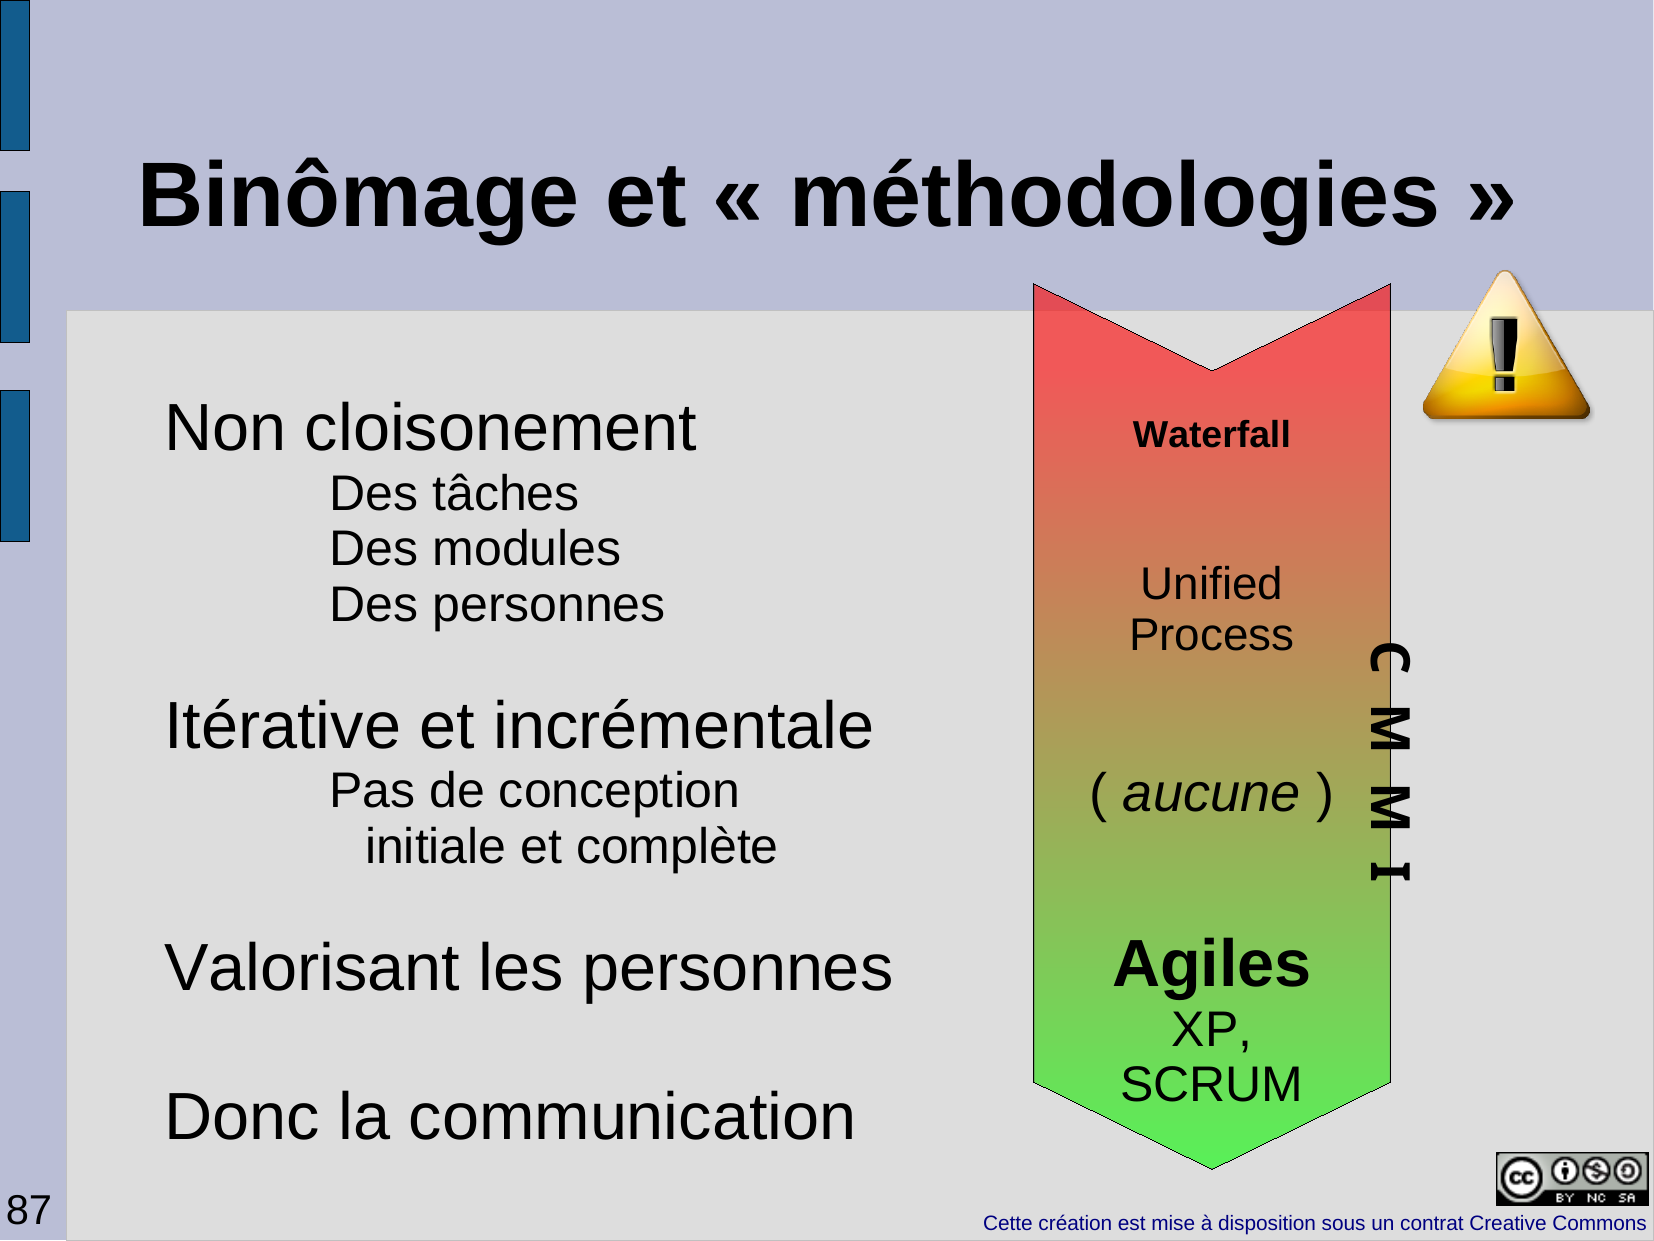

# Binômage et « méthodologies »
Non cloisonement
Des tâches
Des modules
Des personnes
Itérative et incrémentale
Pas de conception
initiale et complète
Valorisant les personnes
Donc la communication
Waterfall
Unified
Process
( aucune )
Agiles
XP,
SCRUM
C M M I